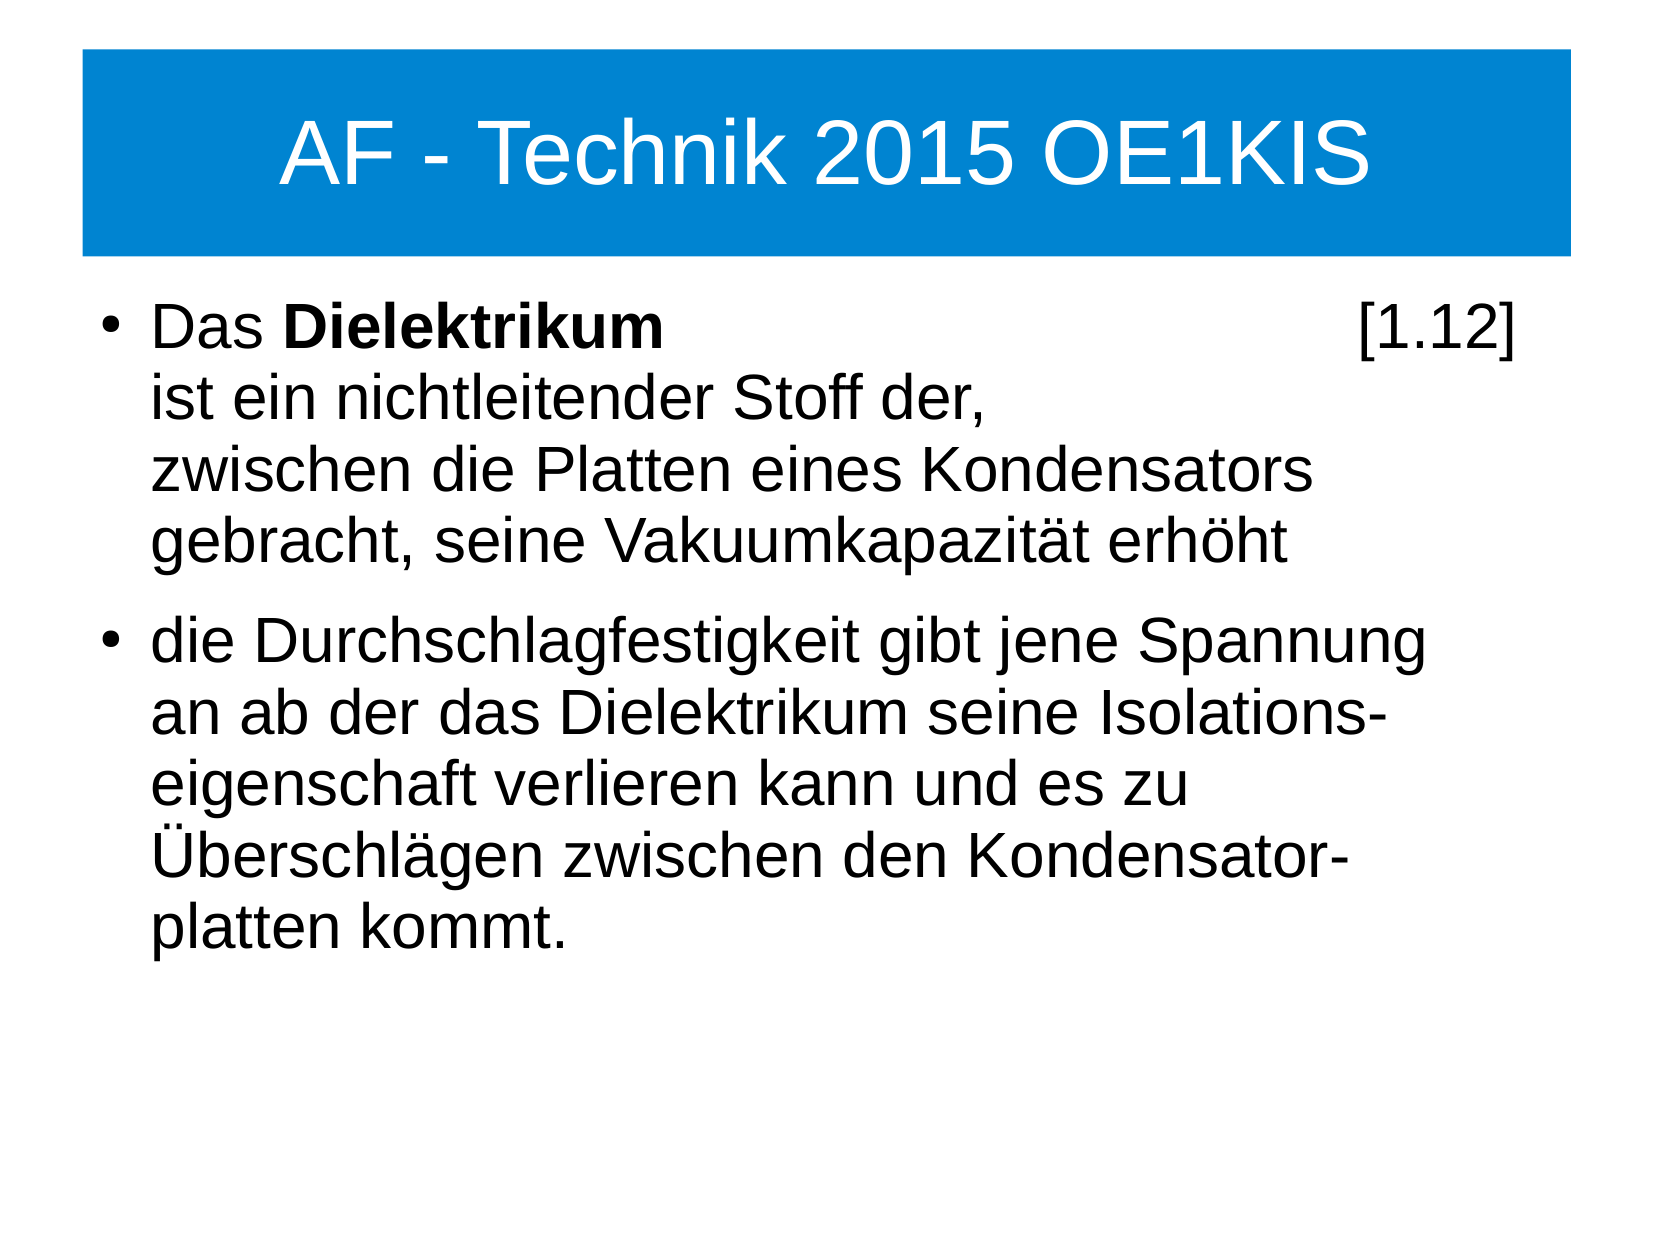

# AF - Technik 2015 OE1KIS
Das Dielektrikum [1.12]
ist ein nichtleitender Stoff der,
zwischen die Platten eines Kondensators
gebracht, seine Vakuumkapazität erhöht
die Durchschlagfestigkeit gibt jene Spannung
an ab der das Dielektrikum seine Isolations-
eigenschaft verlieren kann und es zu Überschlägen zwischen den Kondensator-
platten kommt.